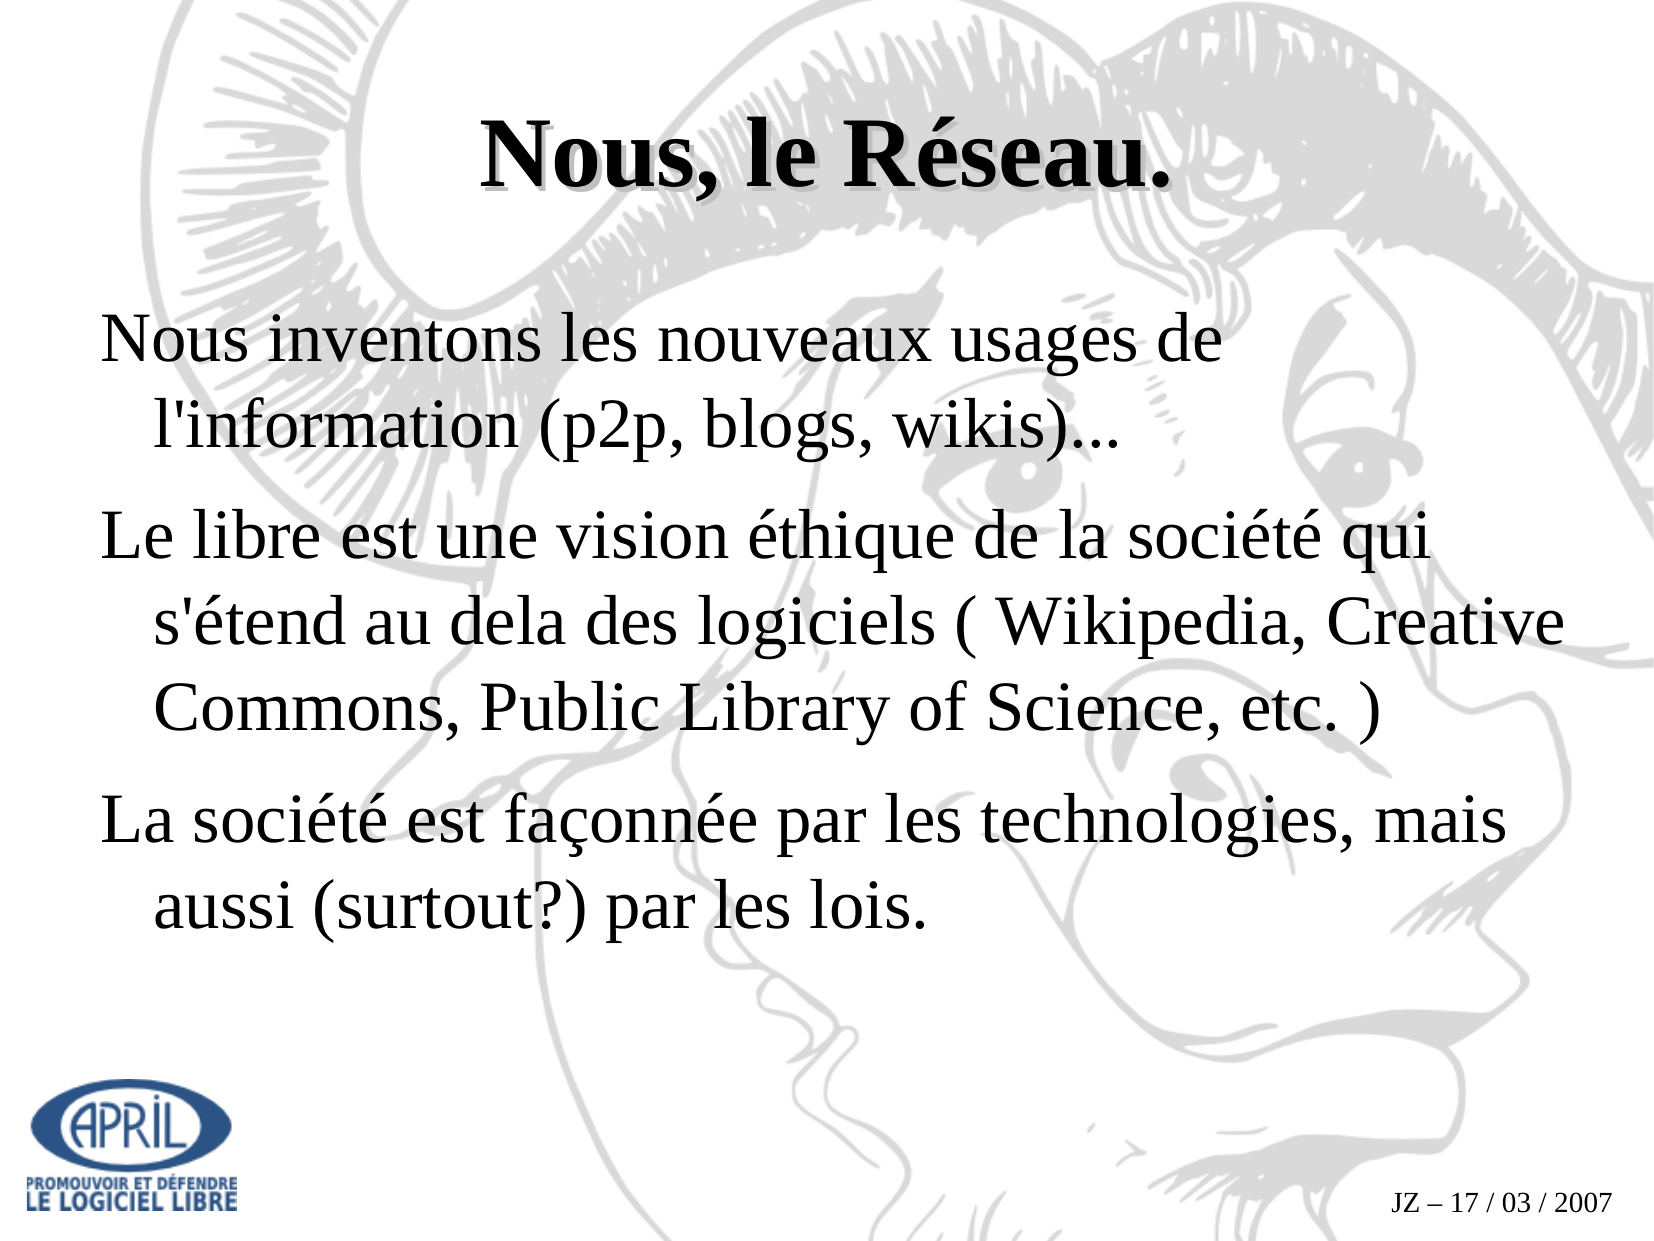

# Nous, le Réseau.
Nous inventons les nouveaux usages de l'information (p2p, blogs, wikis)...
Le libre est une vision éthique de la société qui s'étend au dela des logiciels ( Wikipedia, Creative Commons, Public Library of Science, etc. )
La société est façonnée par les technologies, mais aussi (surtout?) par les lois.